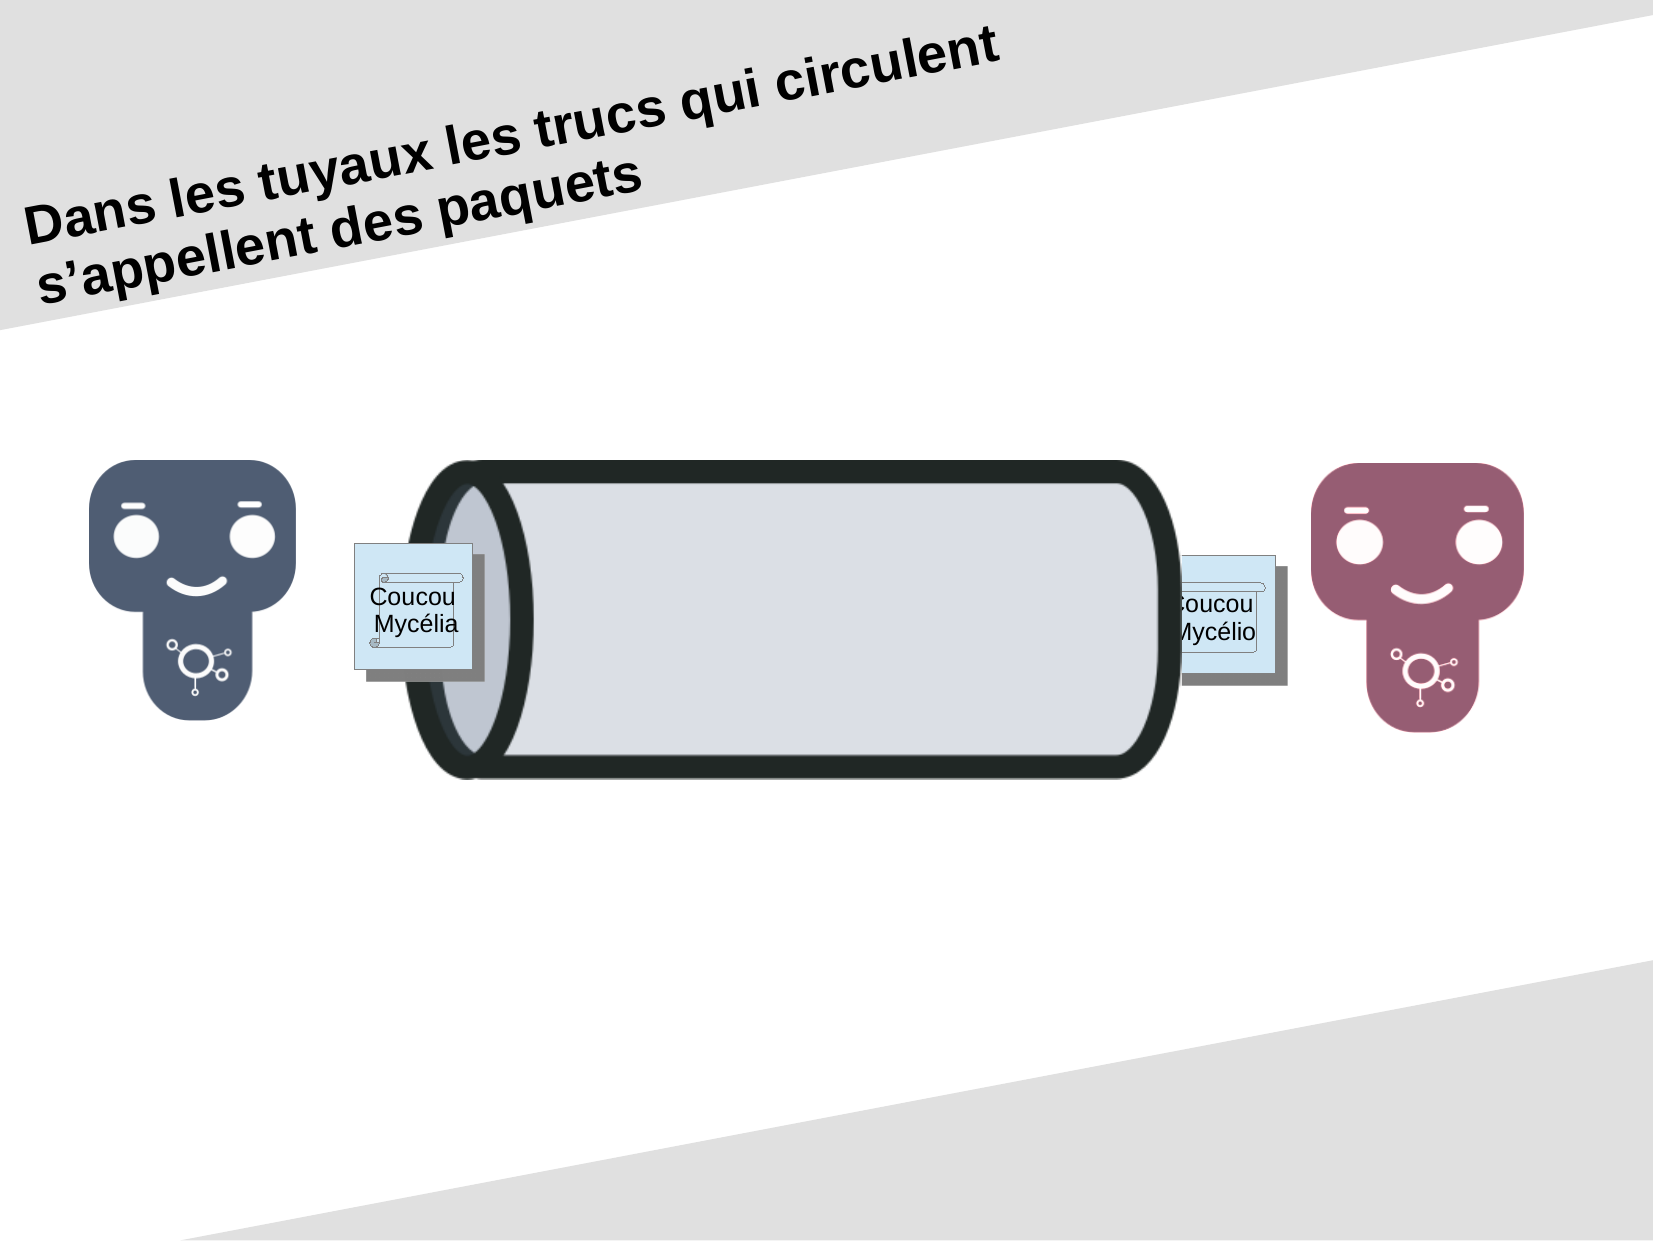

# Dans les tuyaux les trucs qui circulent s’appellent des paquets
Coucou
Mycélia
Coucou
Mycélio